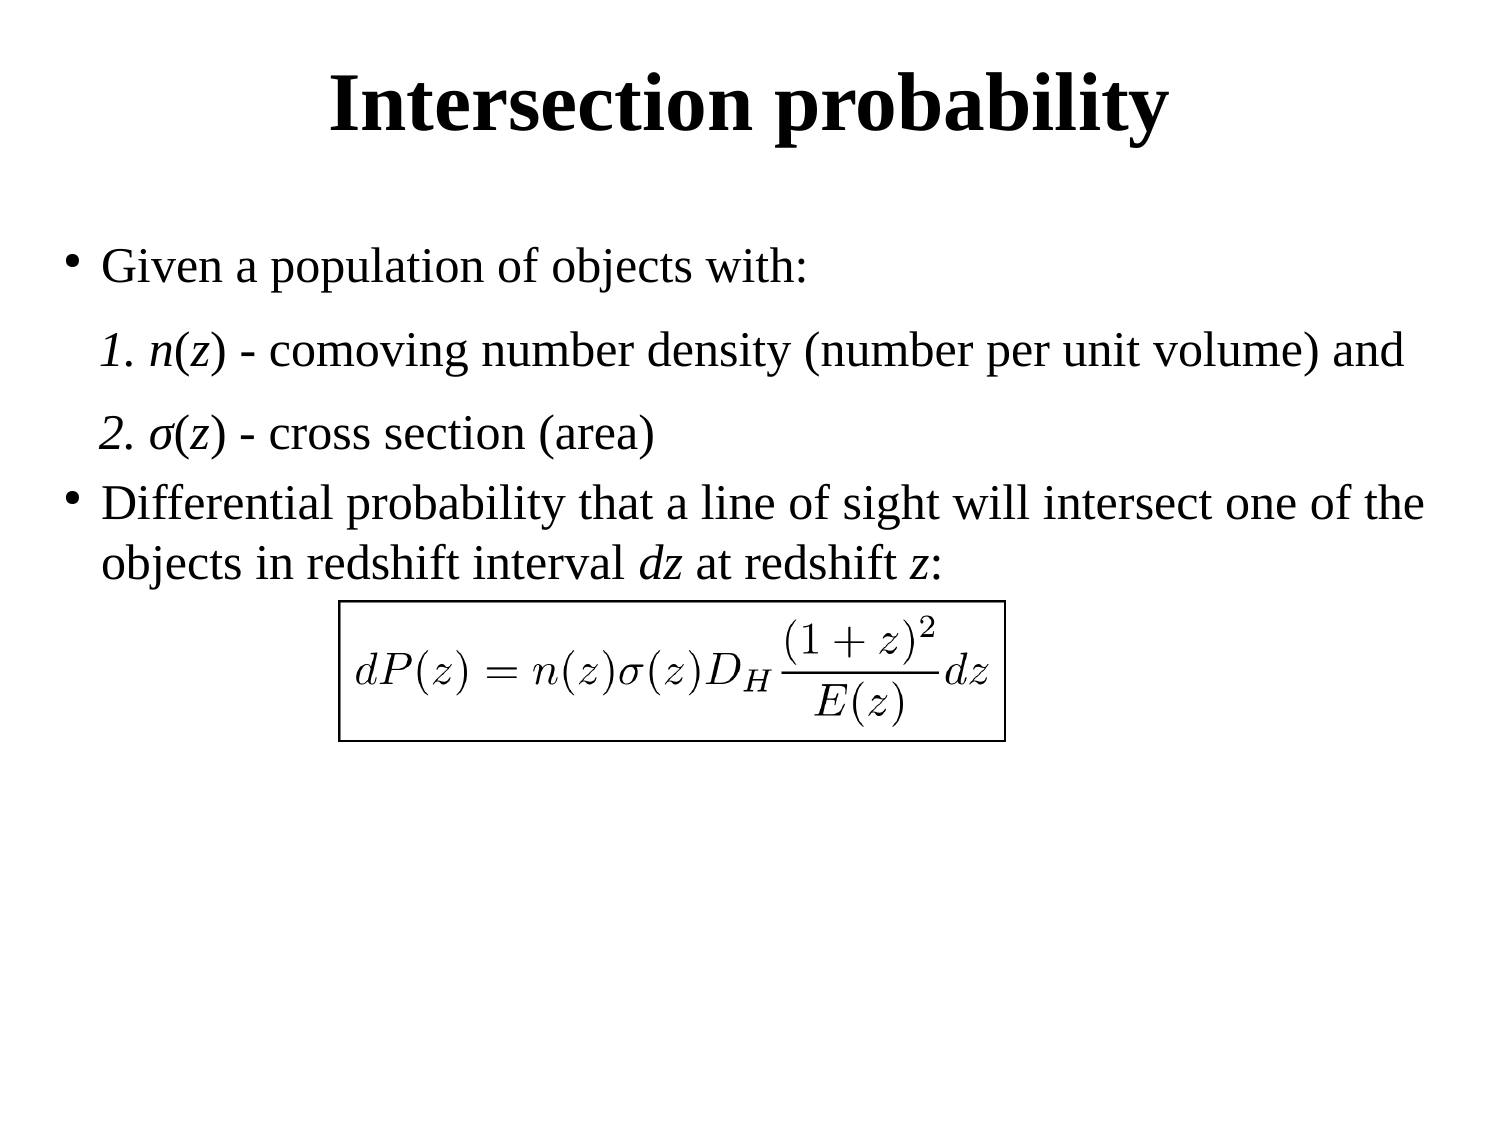

# Intersection probability
Given a population of objects with:
 n(z) - comoving number density (number per unit volume) and
 σ(z) - cross section (area)
Differential probability that a line of sight will intersect one of the objects in redshift interval dz at redshift z: